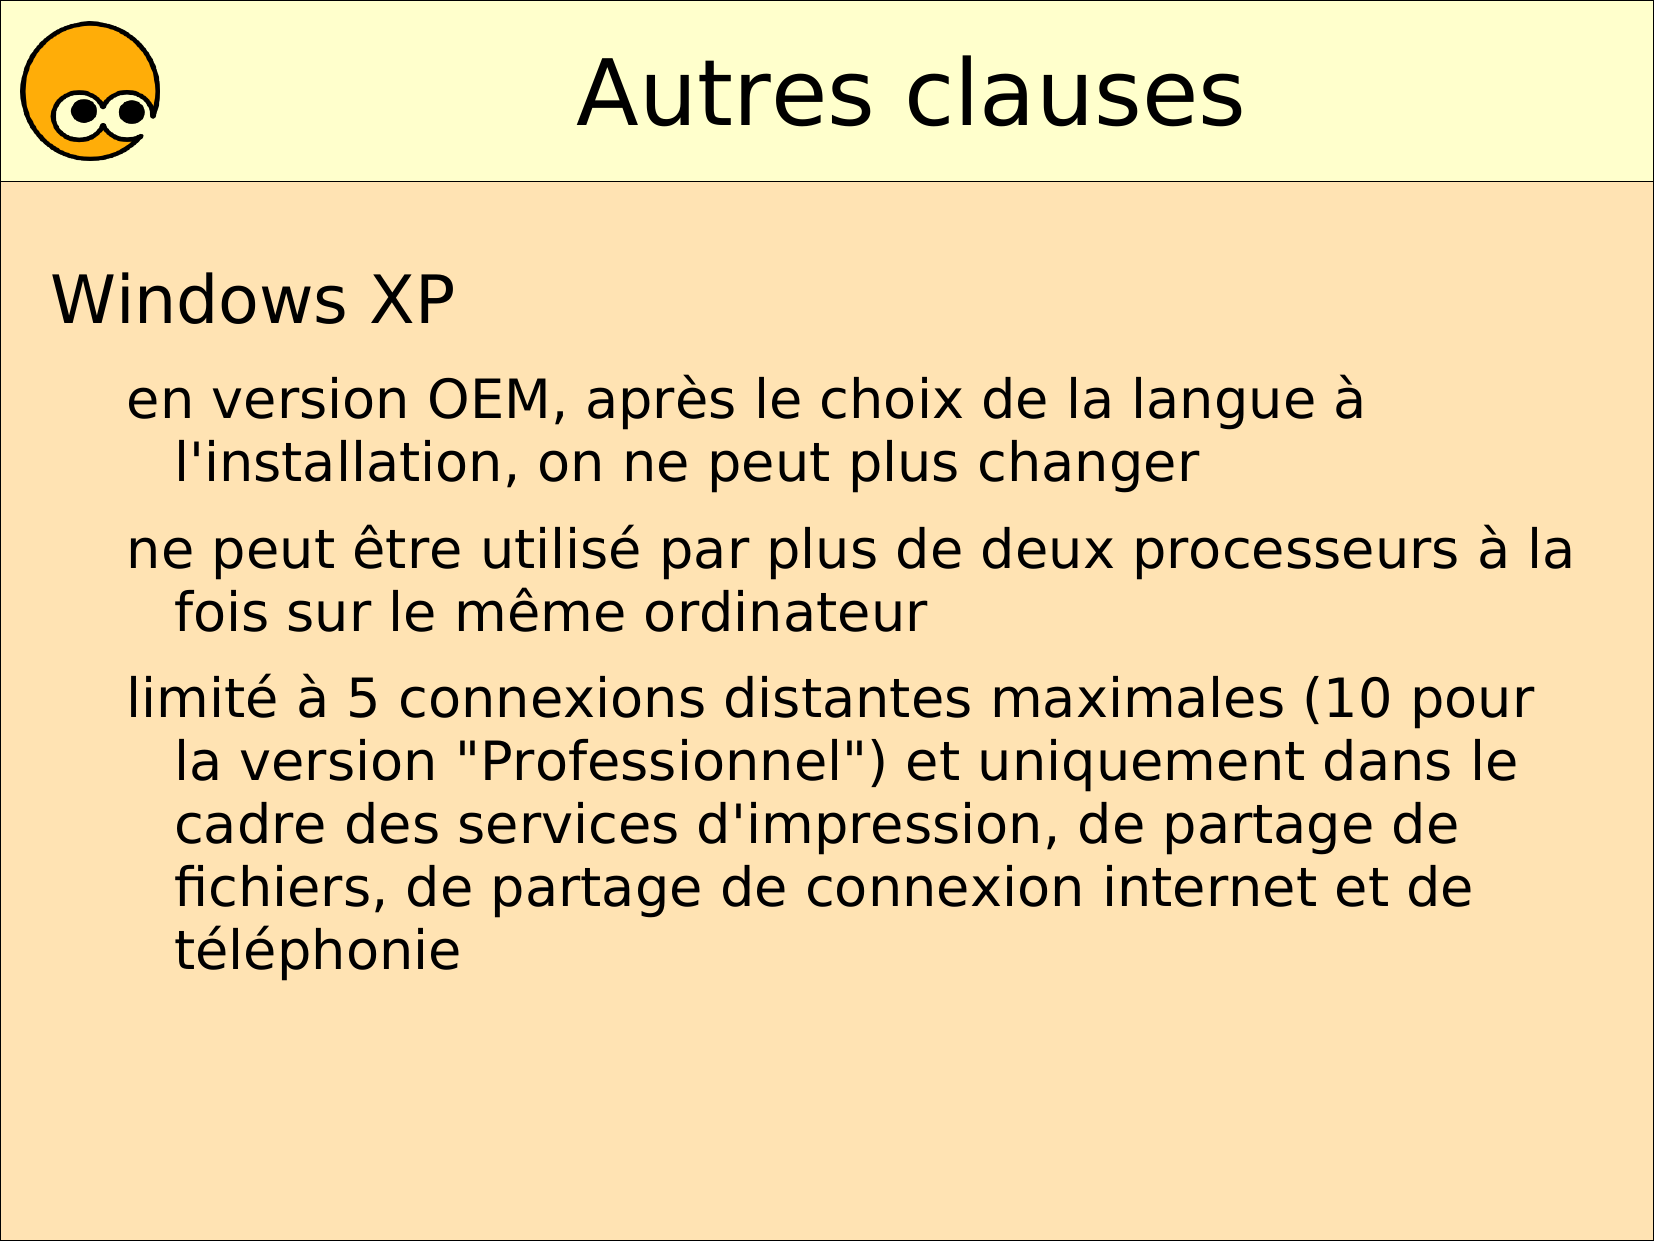

# Autres clauses
Windows XP
en version OEM, après le choix de la langue à l'installation, on ne peut plus changer
ne peut être utilisé par plus de deux processeurs à la fois sur le même ordinateur
limité à 5 connexions distantes maximales (10 pour la version "Professionnel") et uniquement dans le cadre des services d'impression, de partage de fichiers, de partage de connexion internet et de téléphonie